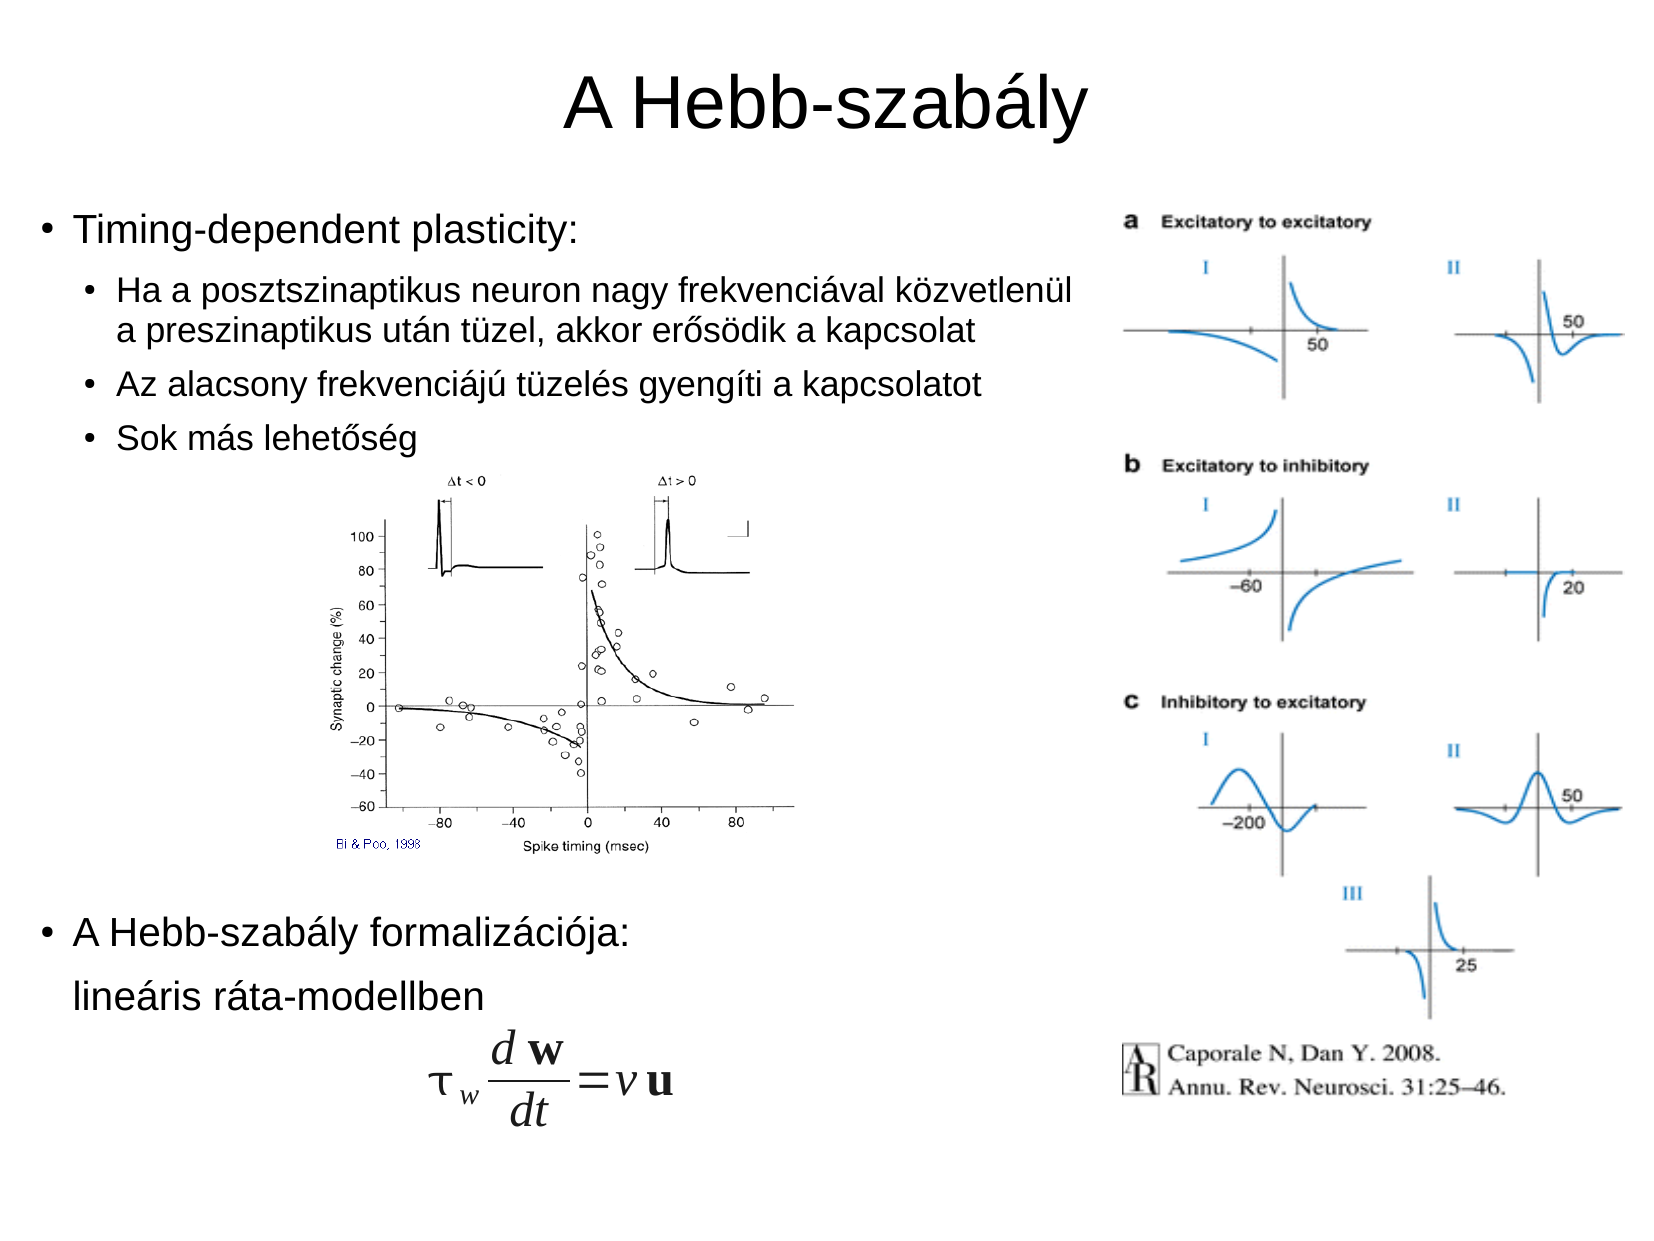

# A Hebb-szabály
Timing-dependent plasticity:
Ha a posztszinaptikus neuron nagy frekvenciával közvetlenül a preszinaptikus után tüzel, akkor erősödik a kapcsolat
Az alacsony frekvenciájú tüzelés gyengíti a kapcsolatot
Sok más lehetőség
A Hebb-szabály formalizációja:
lineáris ráta-modellben